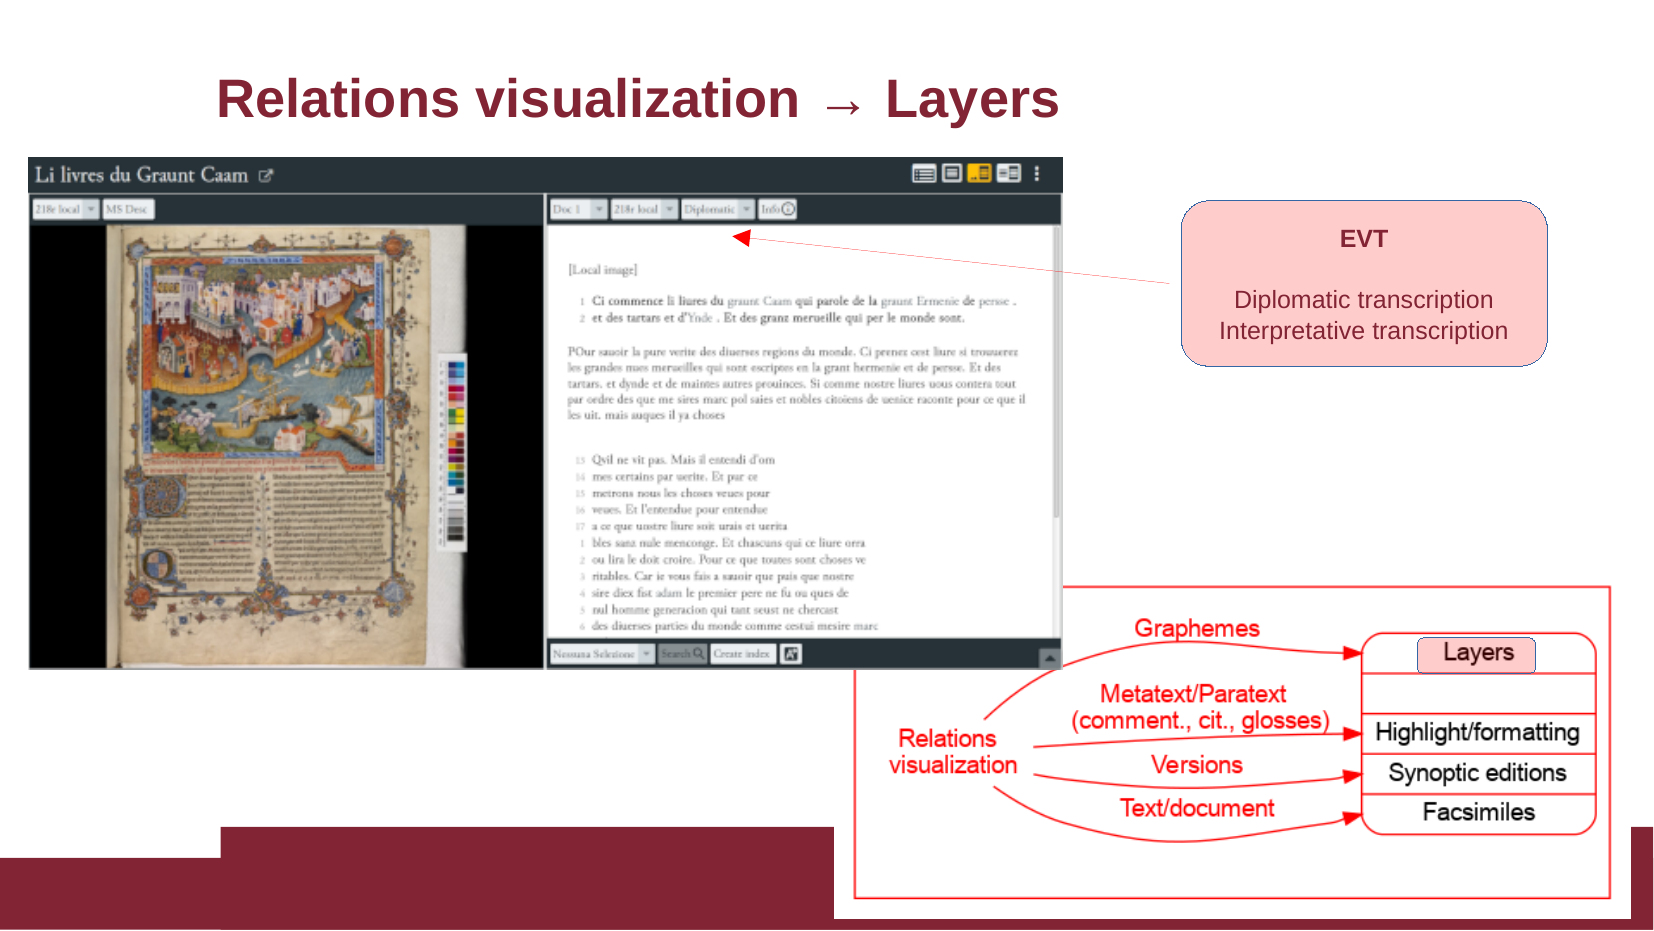

# Relations visualization → Layers
EVT
Diplomatic transcription
Interpretative transcription